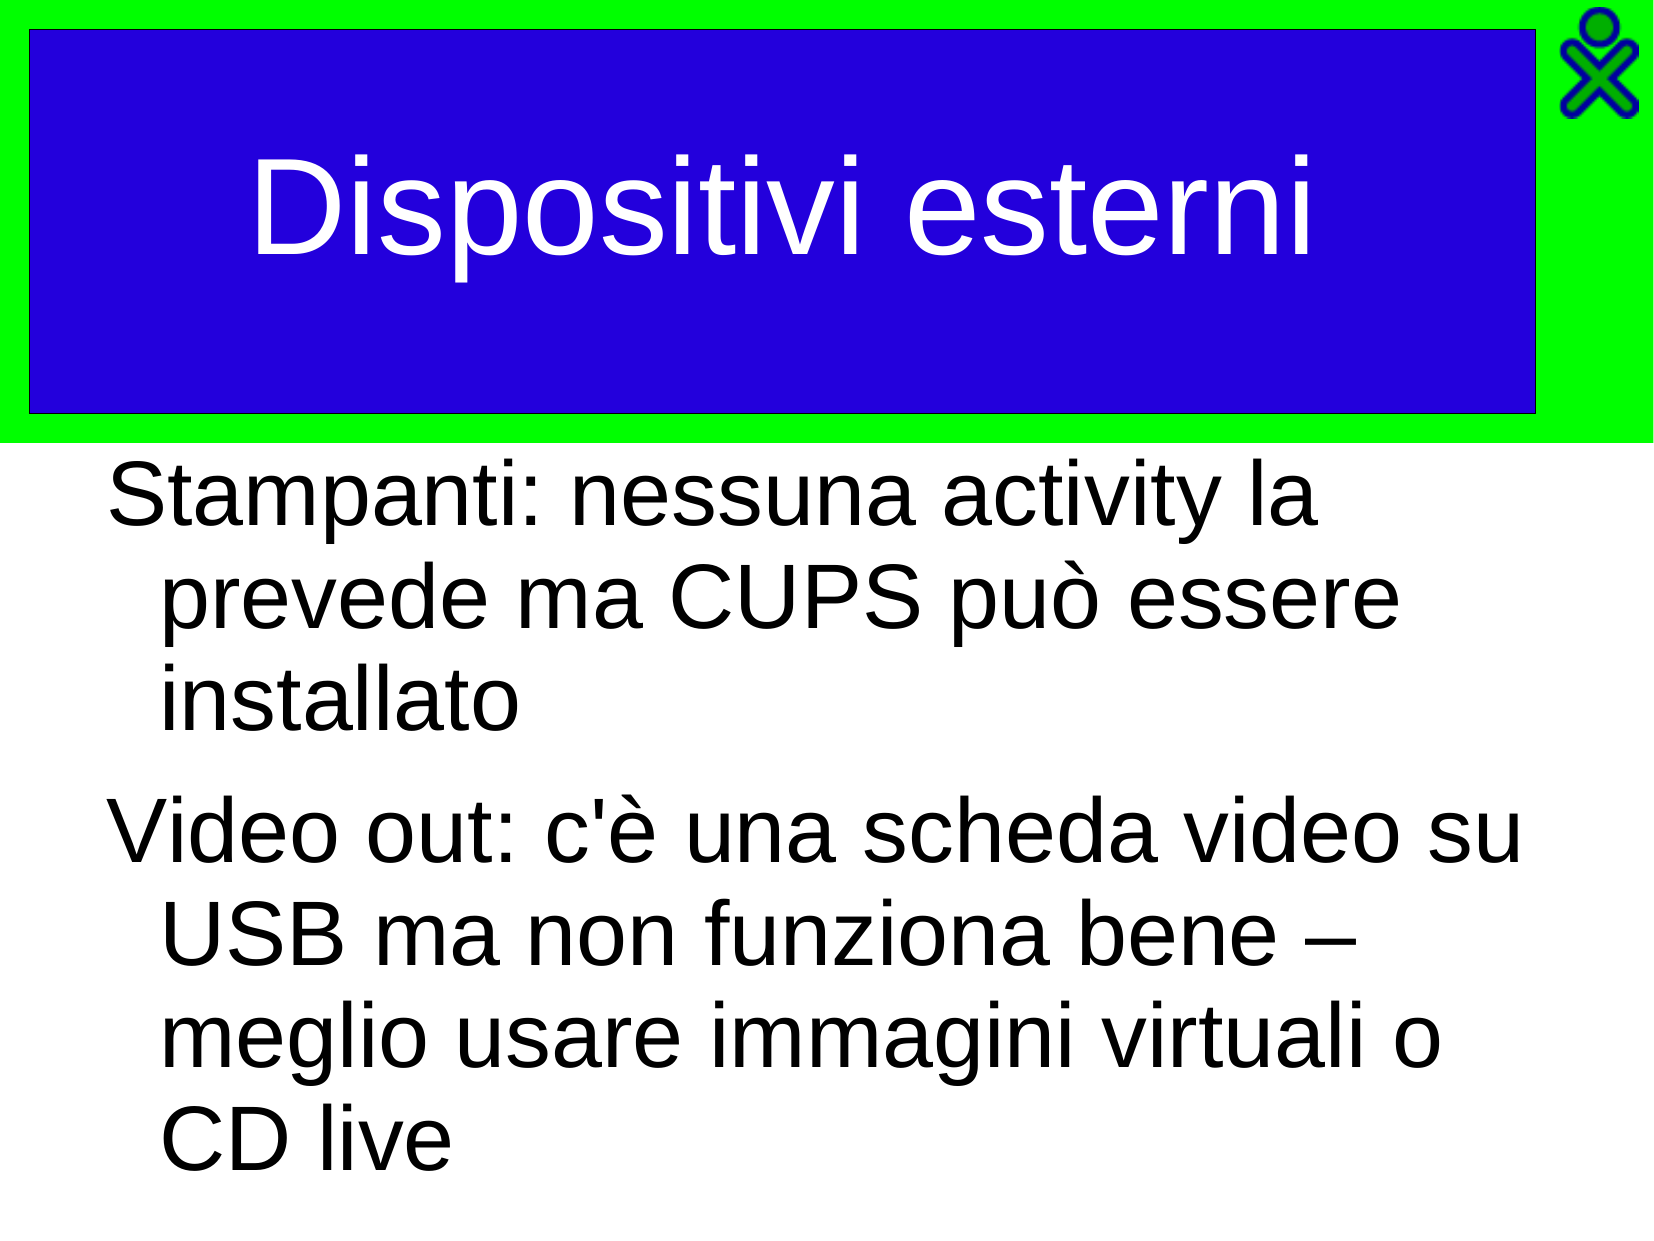

# Dispositivi esterni
Stampanti: nessuna activity la prevede ma CUPS può essere installato
Video out: c'è una scheda video su USB ma non funziona bene – meglio usare immagini virtuali o CD live